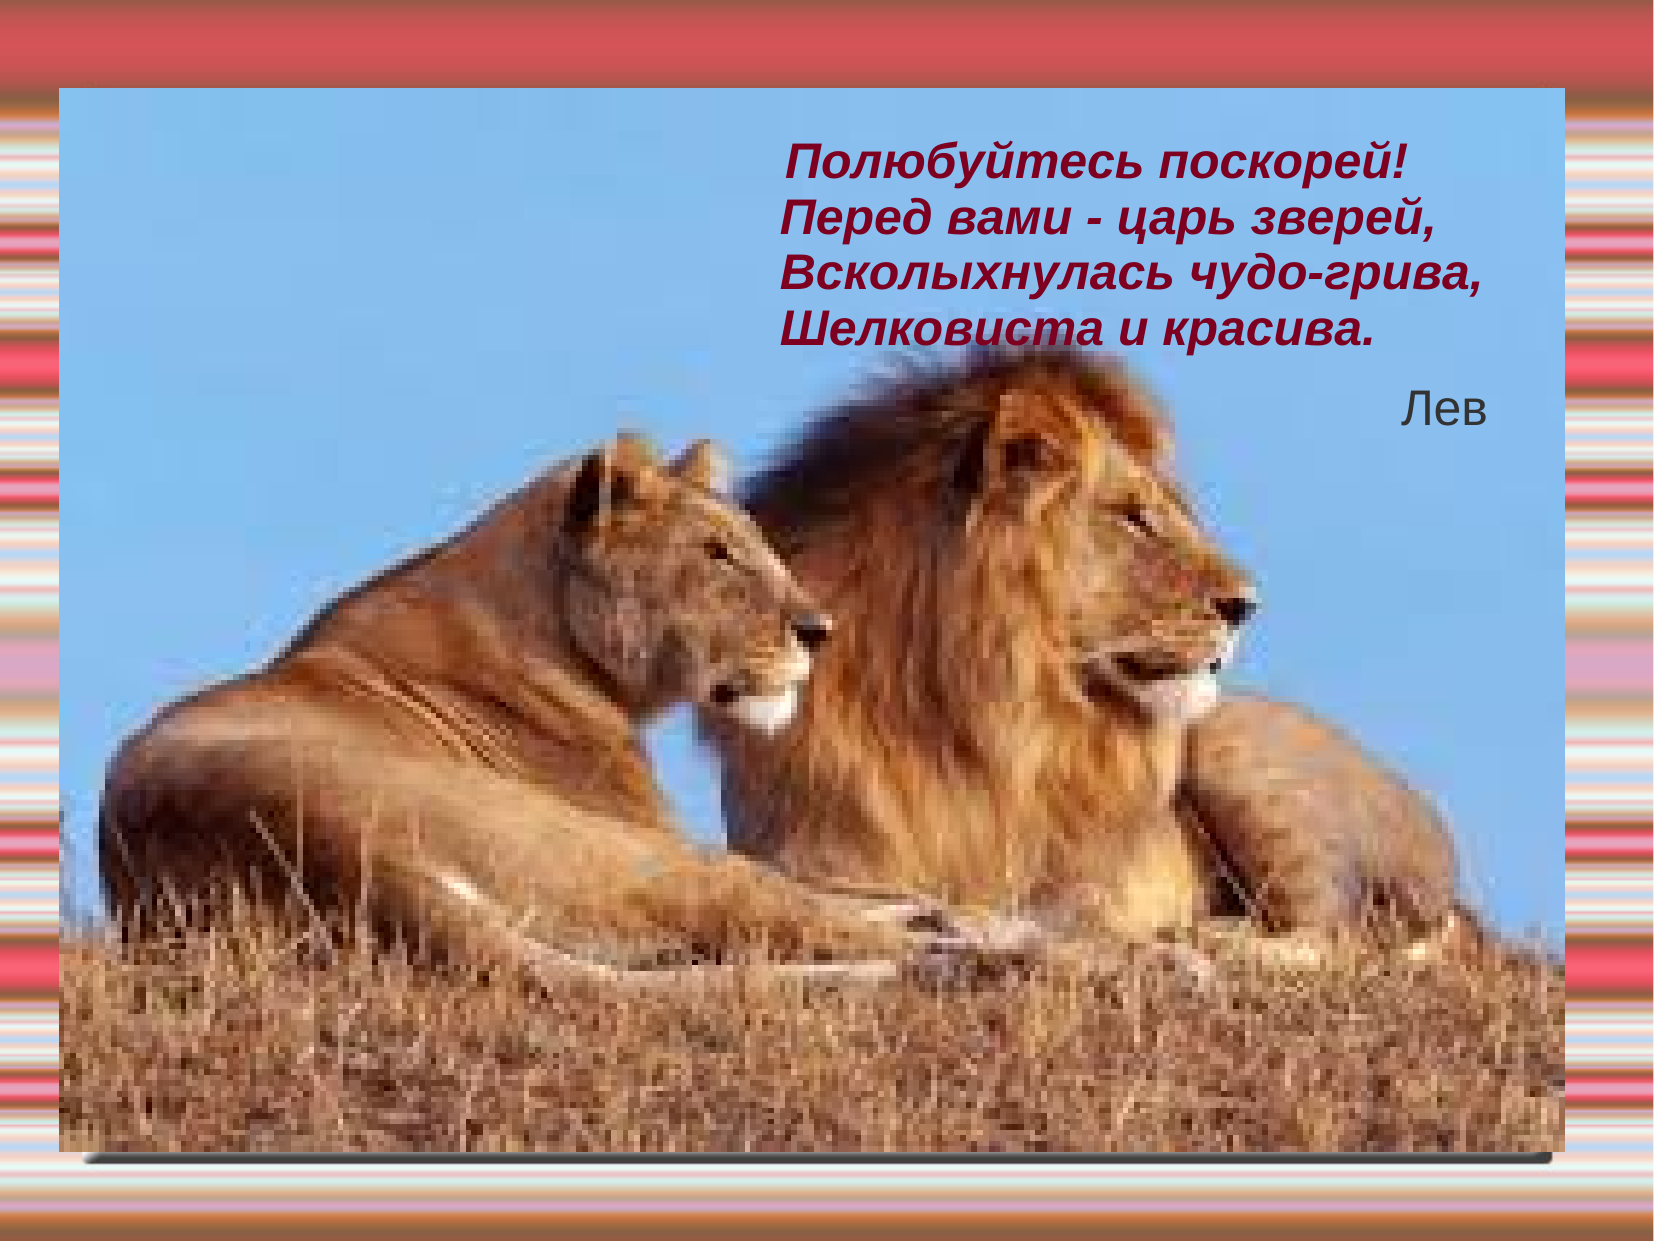

# Полюбуйтесь поскорей! Перед вами - царь зверей, Всколыхнулась чудо-грива, Шелковиста и красива.
Лев